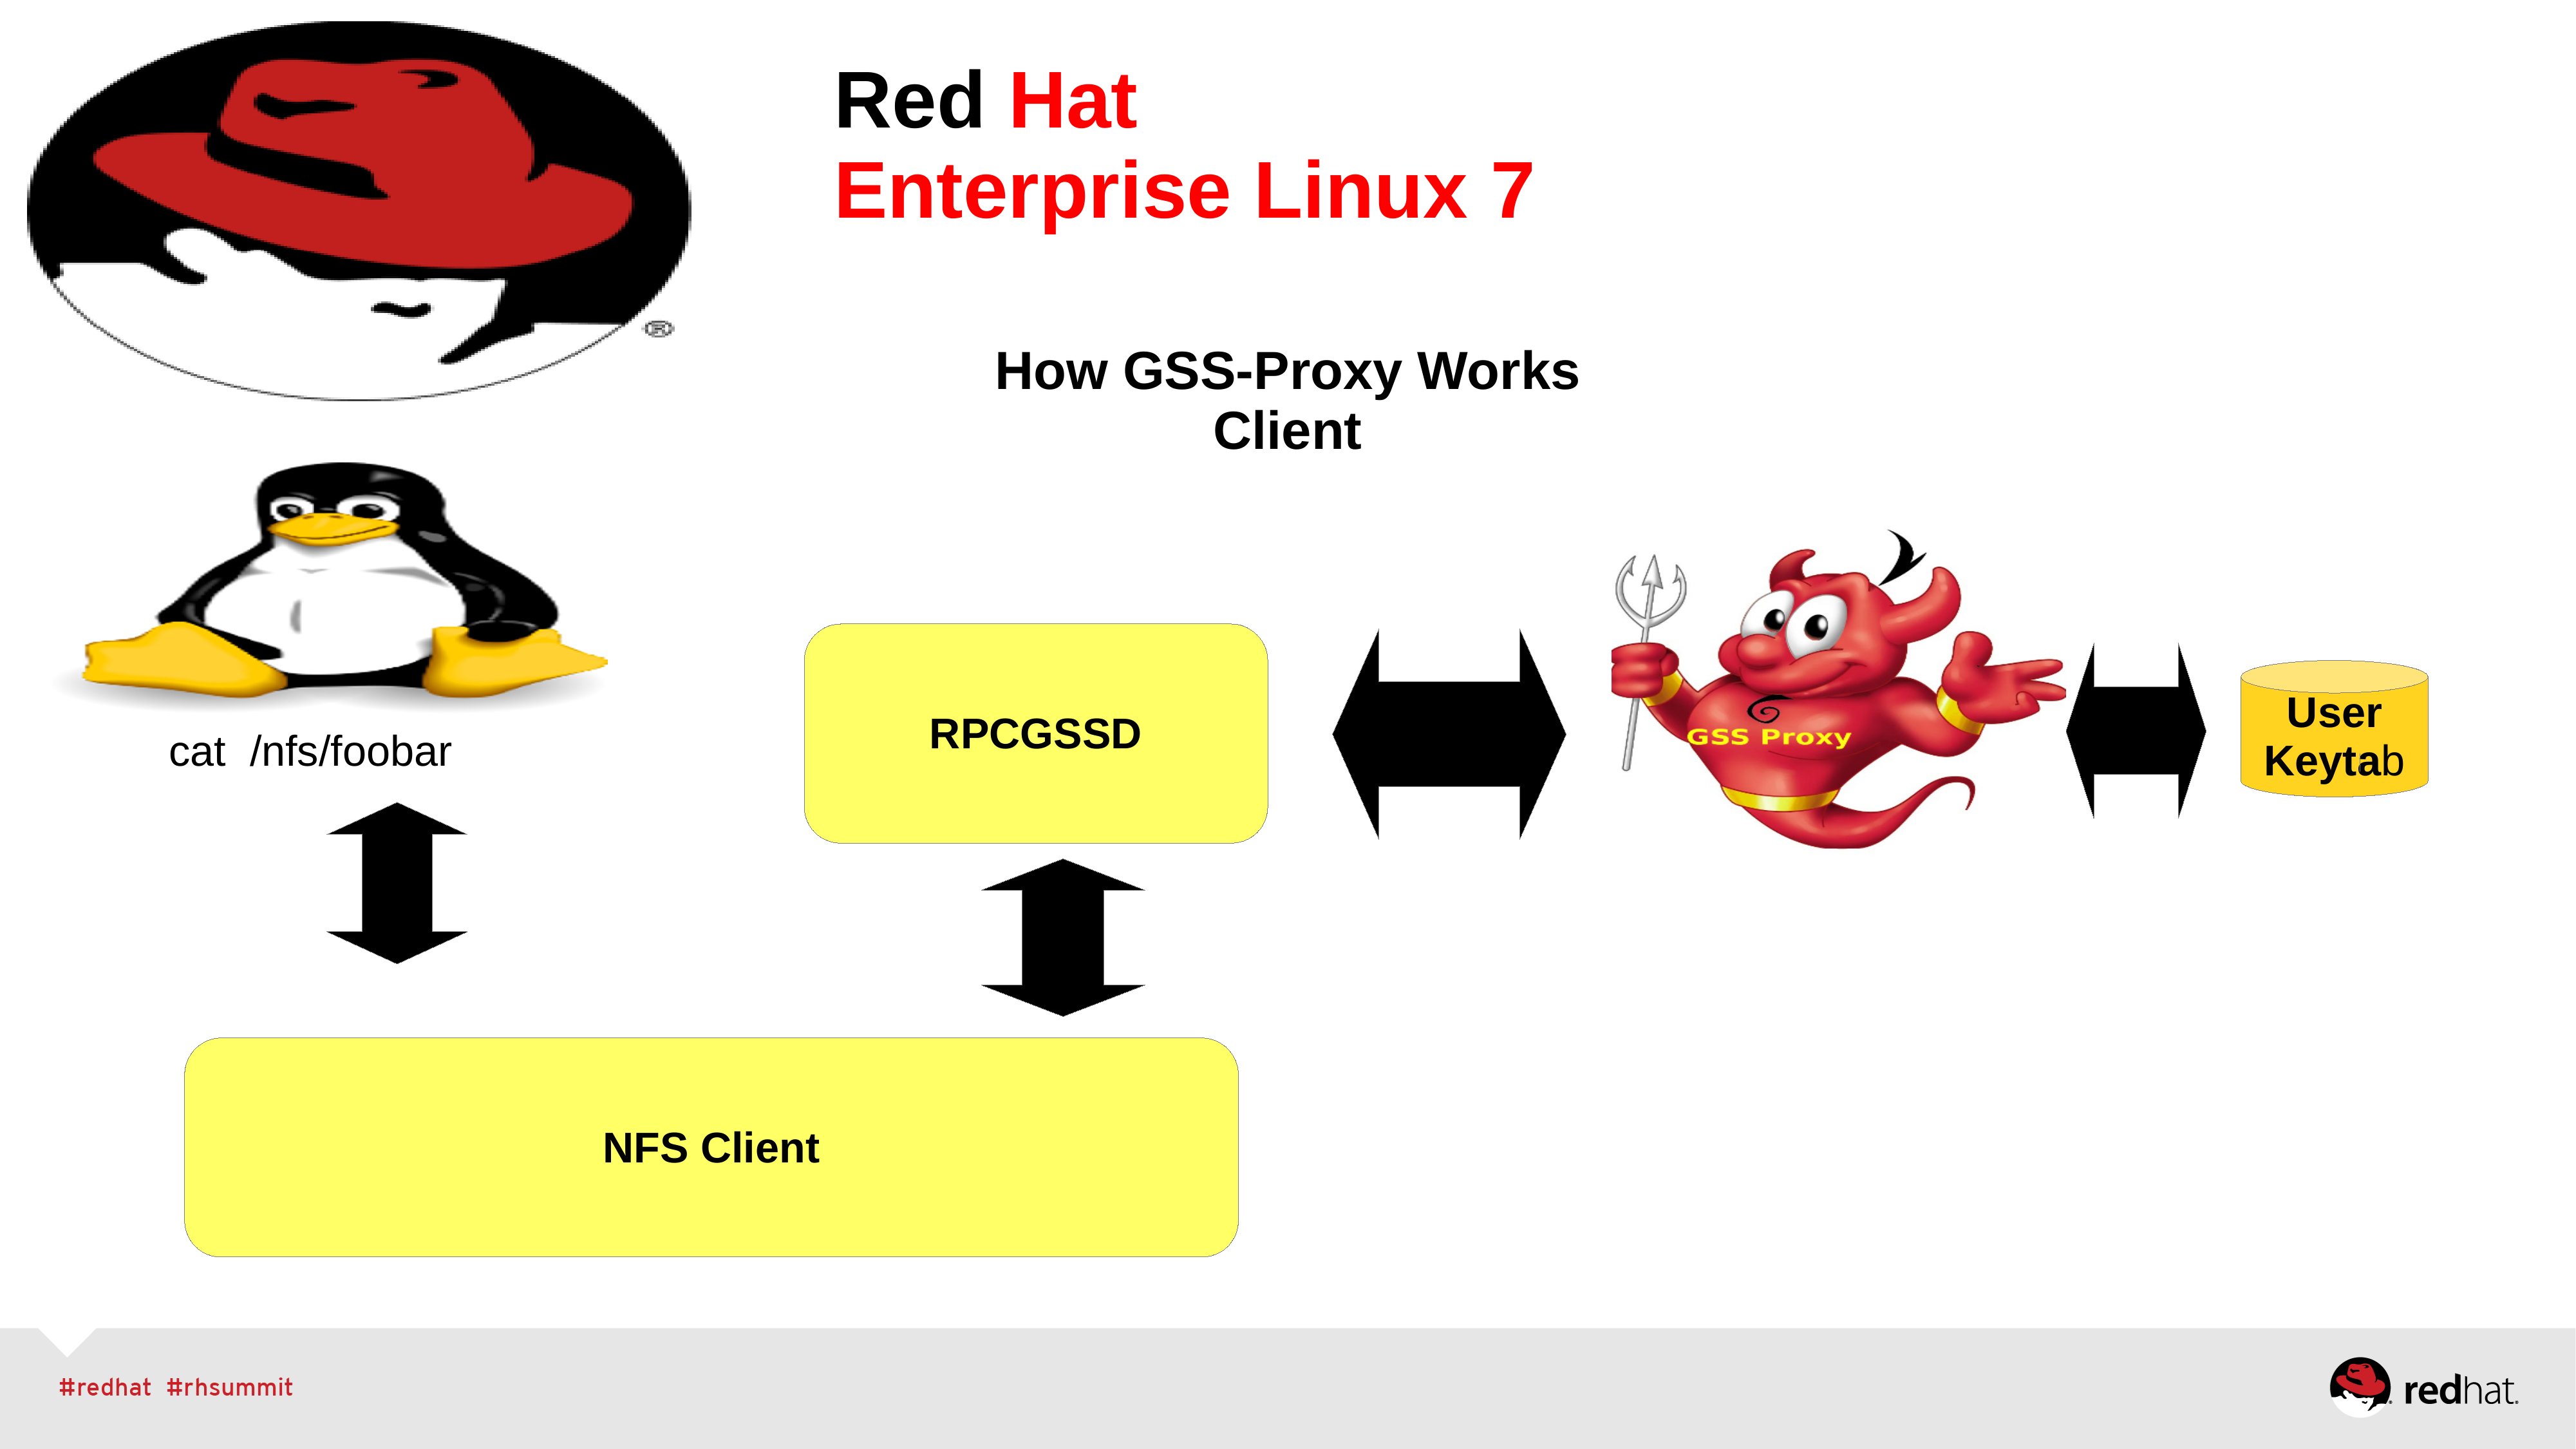

Red Hat
Enterprise Linux 7
How GSS-Proxy Works
Client
cat /nfs/foobar
RPCGSSD
User
Keytab
NFS Client